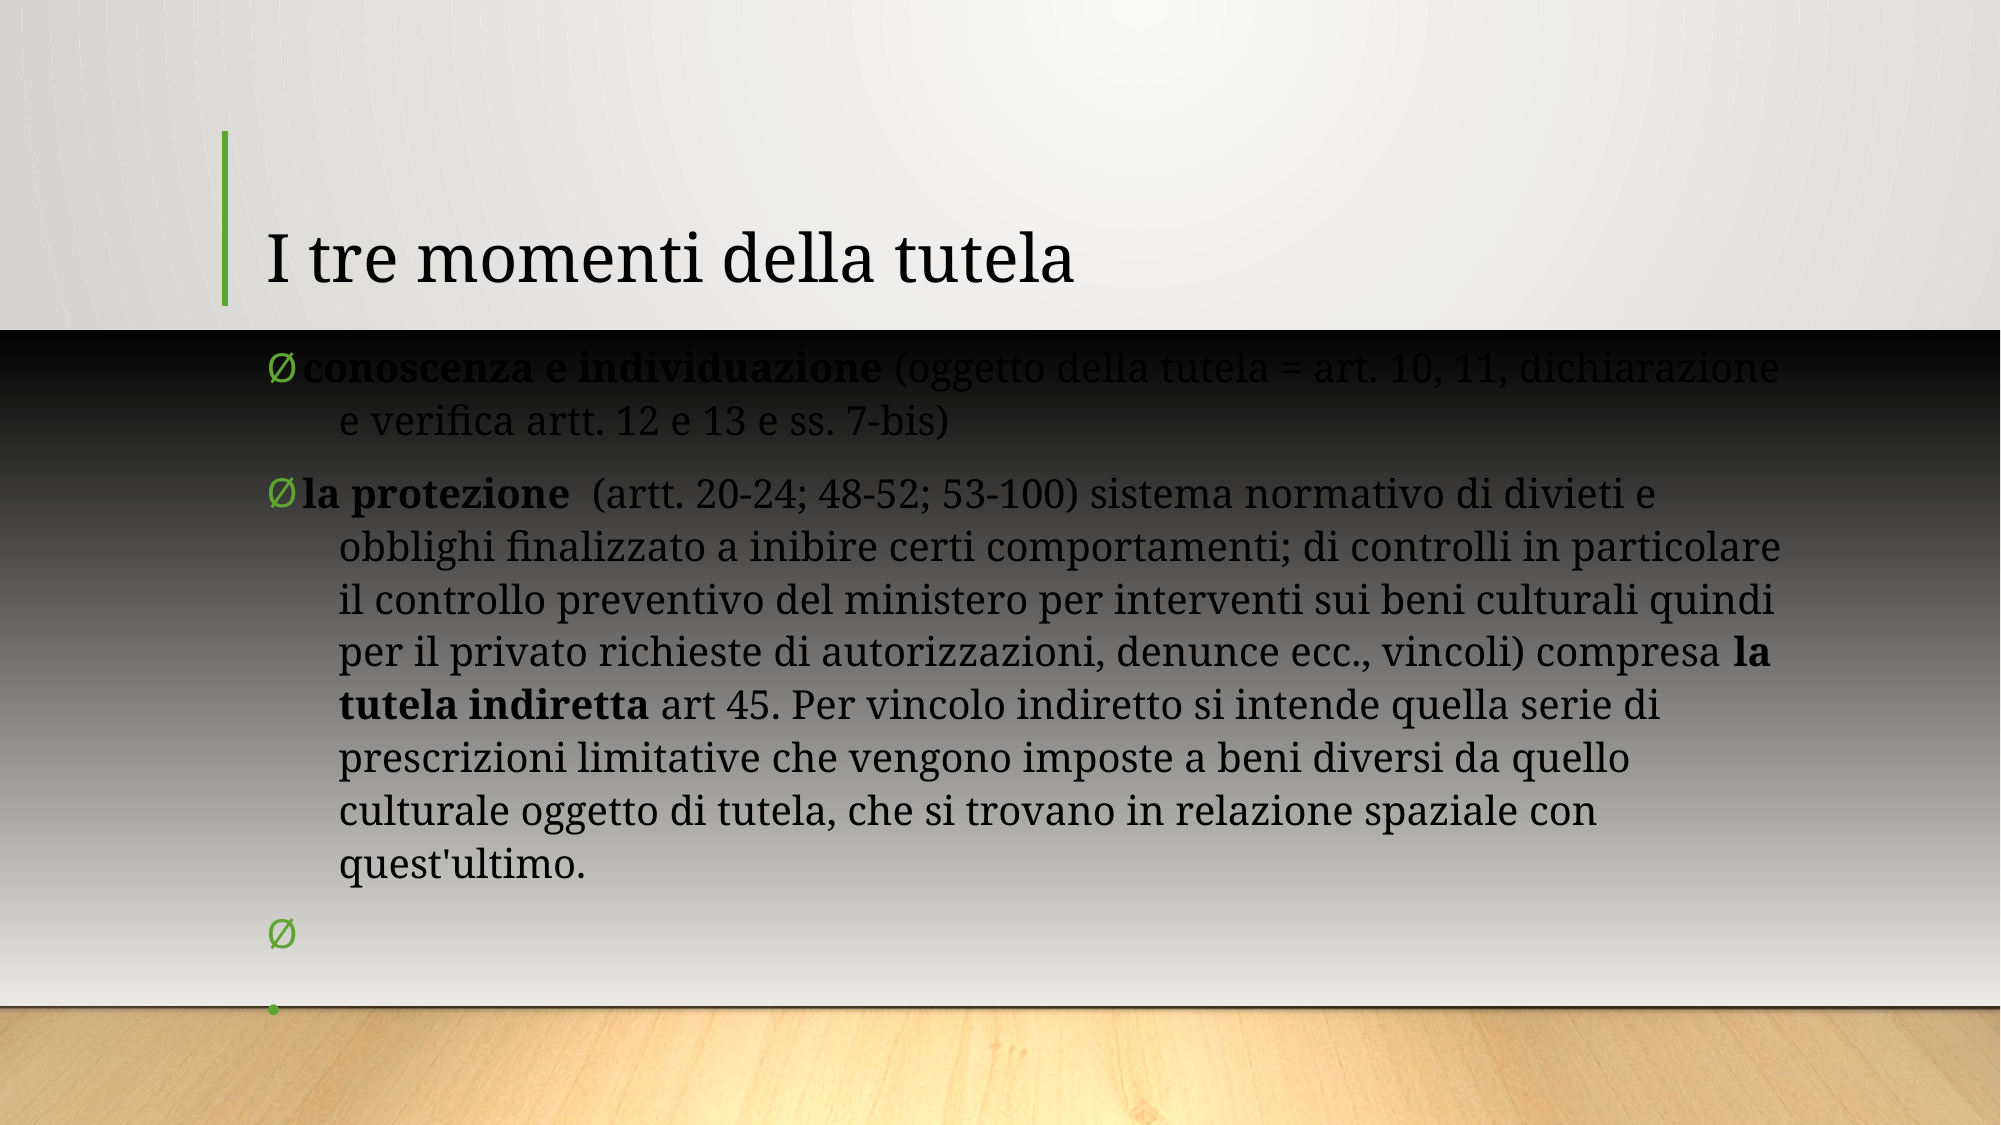

# I tre momenti della tutela
conoscenza e individuazione (oggetto della tutela = art. 10, 11, dichiarazione e verifica artt. 12 e 13 e ss. 7-bis)
la protezione (artt. 20-24; 48-52; 53-100) sistema normativo di divieti e obblighi finalizzato a inibire certi comportamenti; di controlli in particolare il controllo preventivo del ministero per interventi sui beni culturali quindi per il privato richieste di autorizzazioni, denunce ecc., vincoli) compresa la tutela indiretta art 45. Per vincolo indiretto si intende quella serie di prescrizioni limitative che vengono imposte a beni diversi da quello culturale oggetto di tutela, che si trovano in relazione spaziale con quest'ultimo.